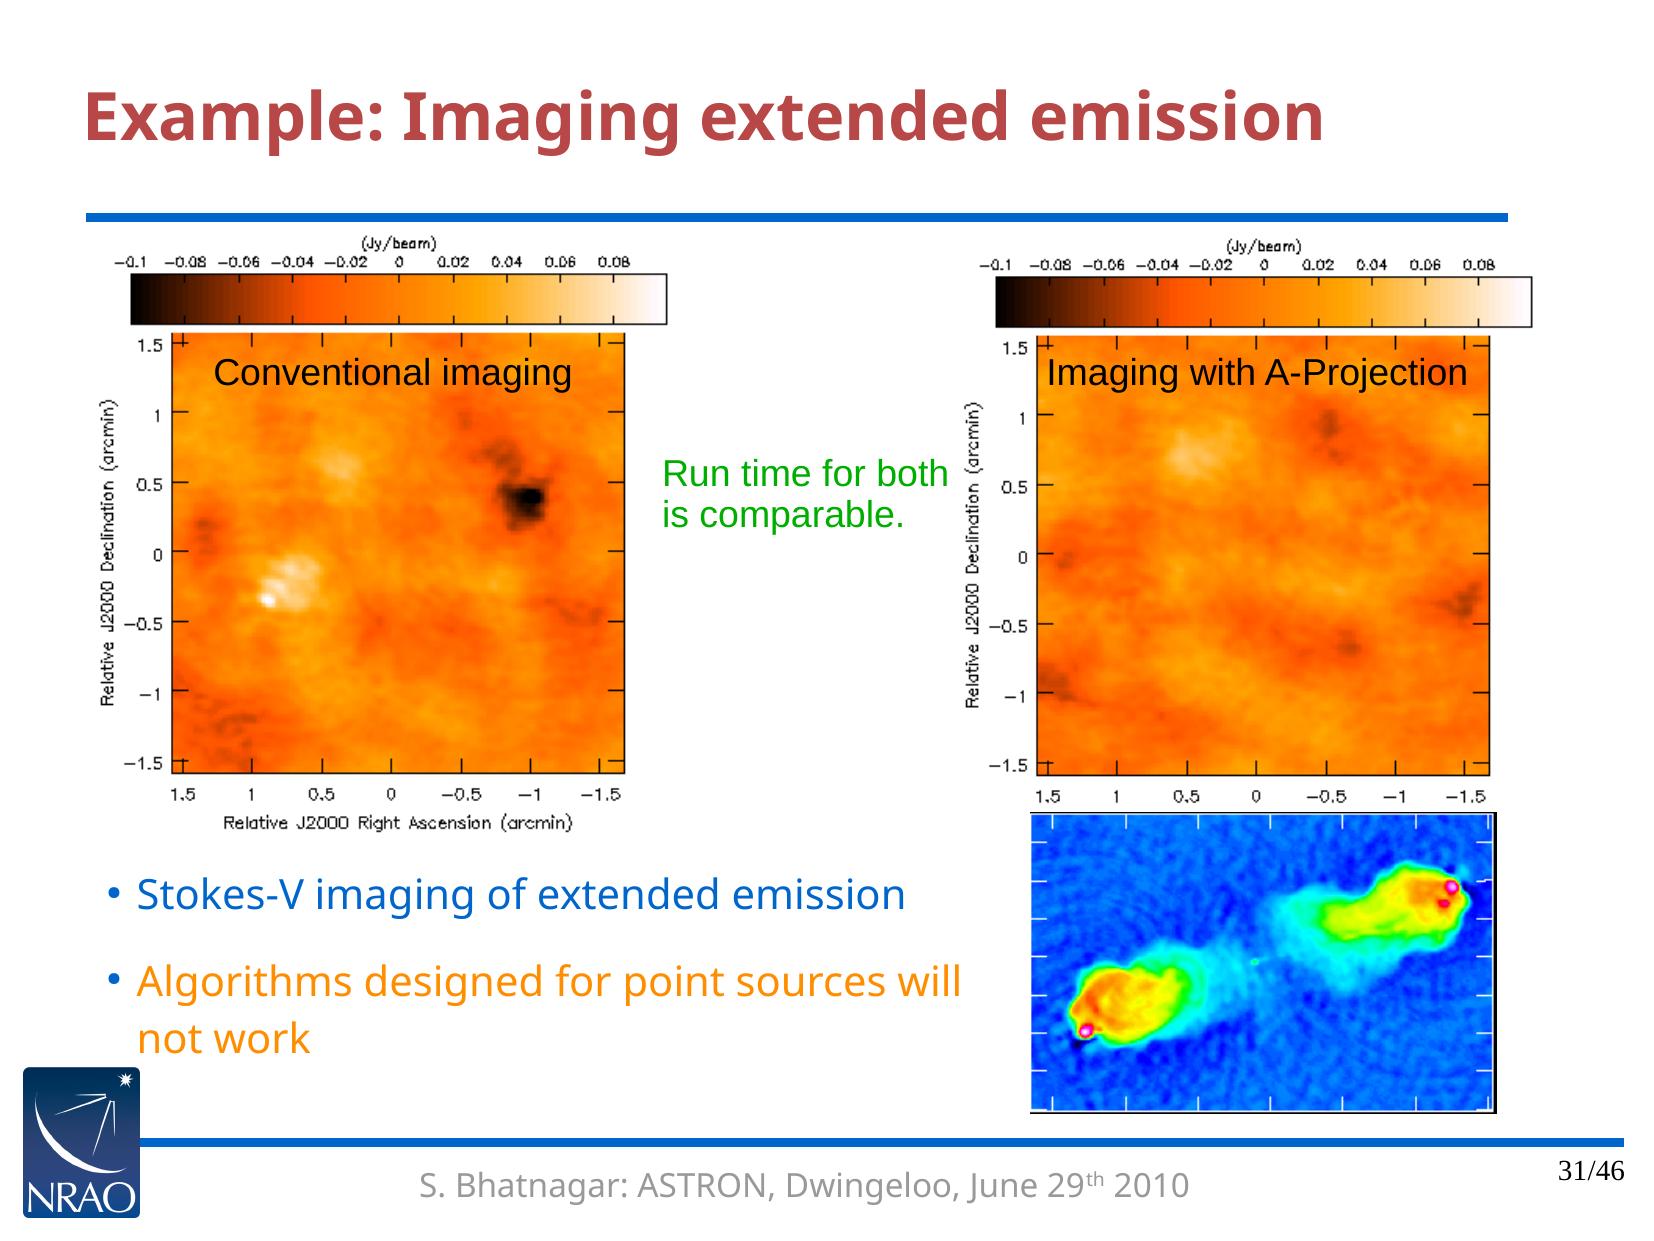

# Example: Imaging extended emission
Conventional imaging
Imaging with A-Projection
Run time for both
is comparable.
Stokes-V imaging of extended emission
Algorithms designed for point sources will not work
31